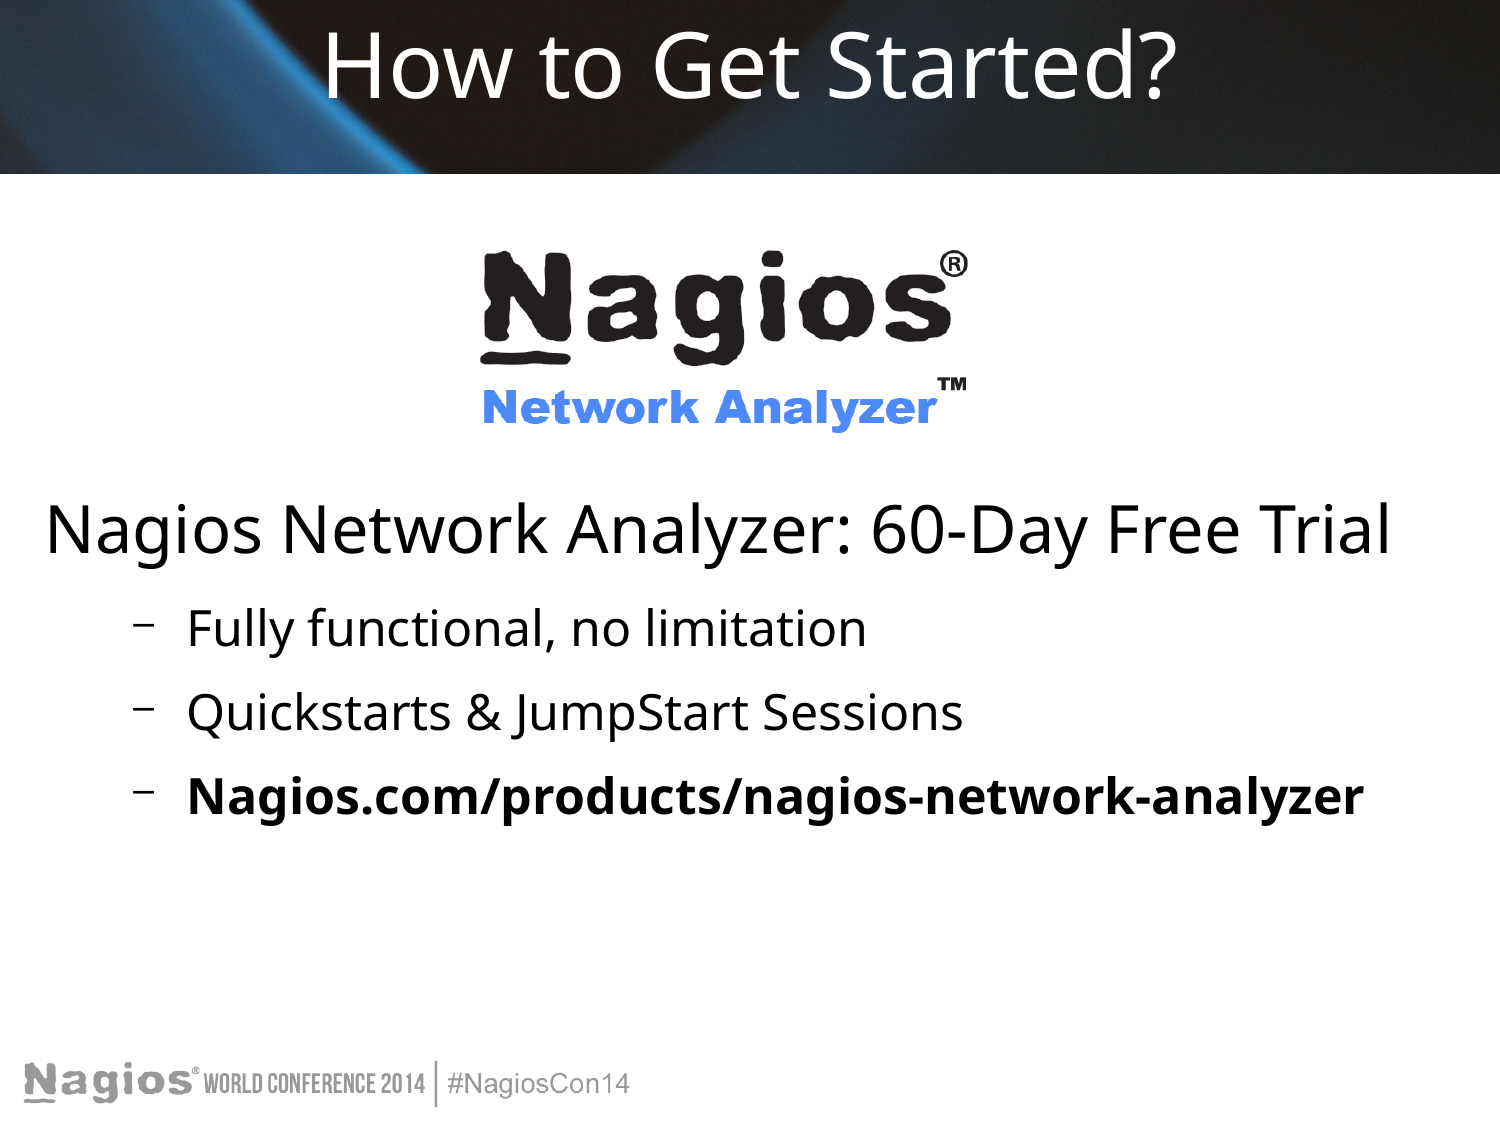

# How to Get Started?
Nagios Network Analyzer: 60-Day Free Trial
Fully functional, no limitation
Quickstarts & JumpStart Sessions
Nagios.com/products/nagios-network-analyzer